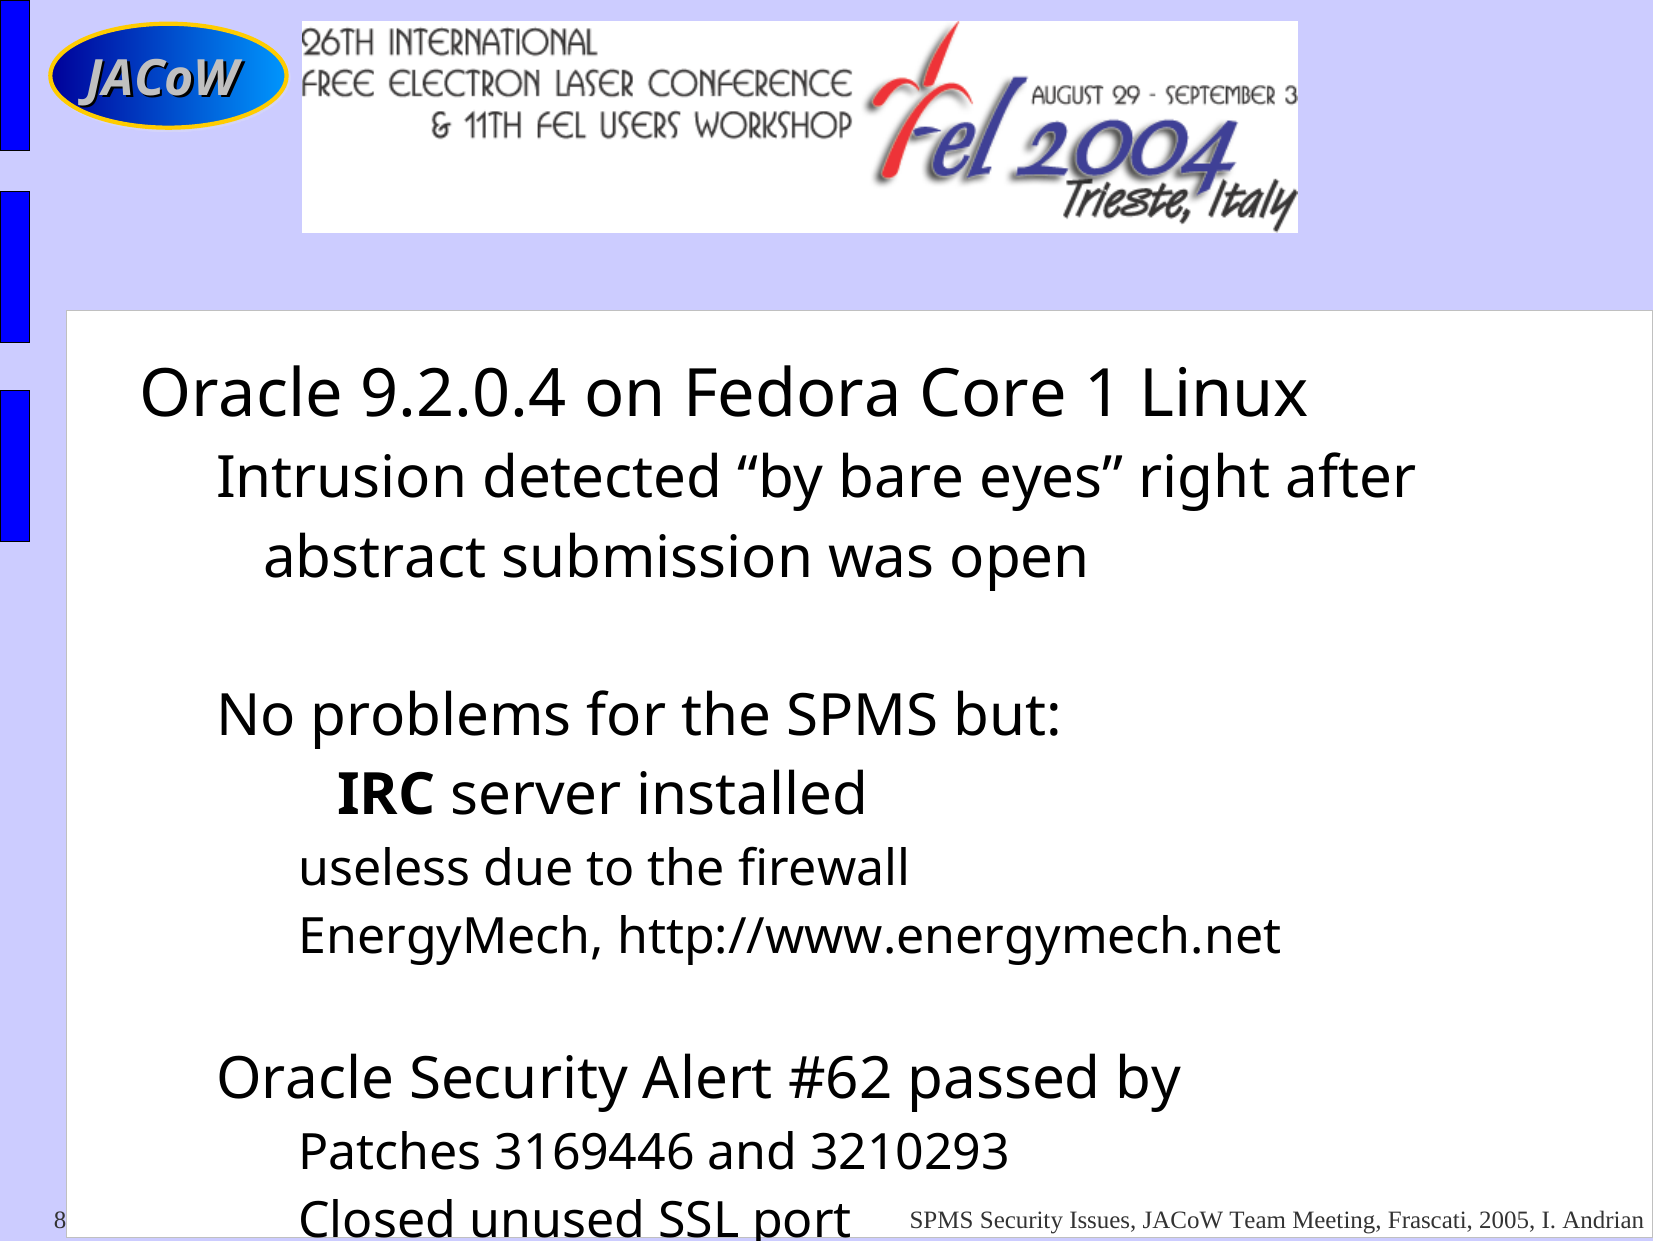

#
Oracle 9.2.0.4 on Fedora Core 1 Linux
Intrusion detected “by bare eyes” right after abstract submission was open
No problems for the SPMS but:
	IRC server installed
useless due to the firewall
EnergyMech, http://www.energymech.net
Oracle Security Alert #62 passed by
Patches 3169446 and 3210293
Closed unused SSL port
8
SPMS Security Issues, JACoW Team Meeting, Frascati, 2005, I. Andrian